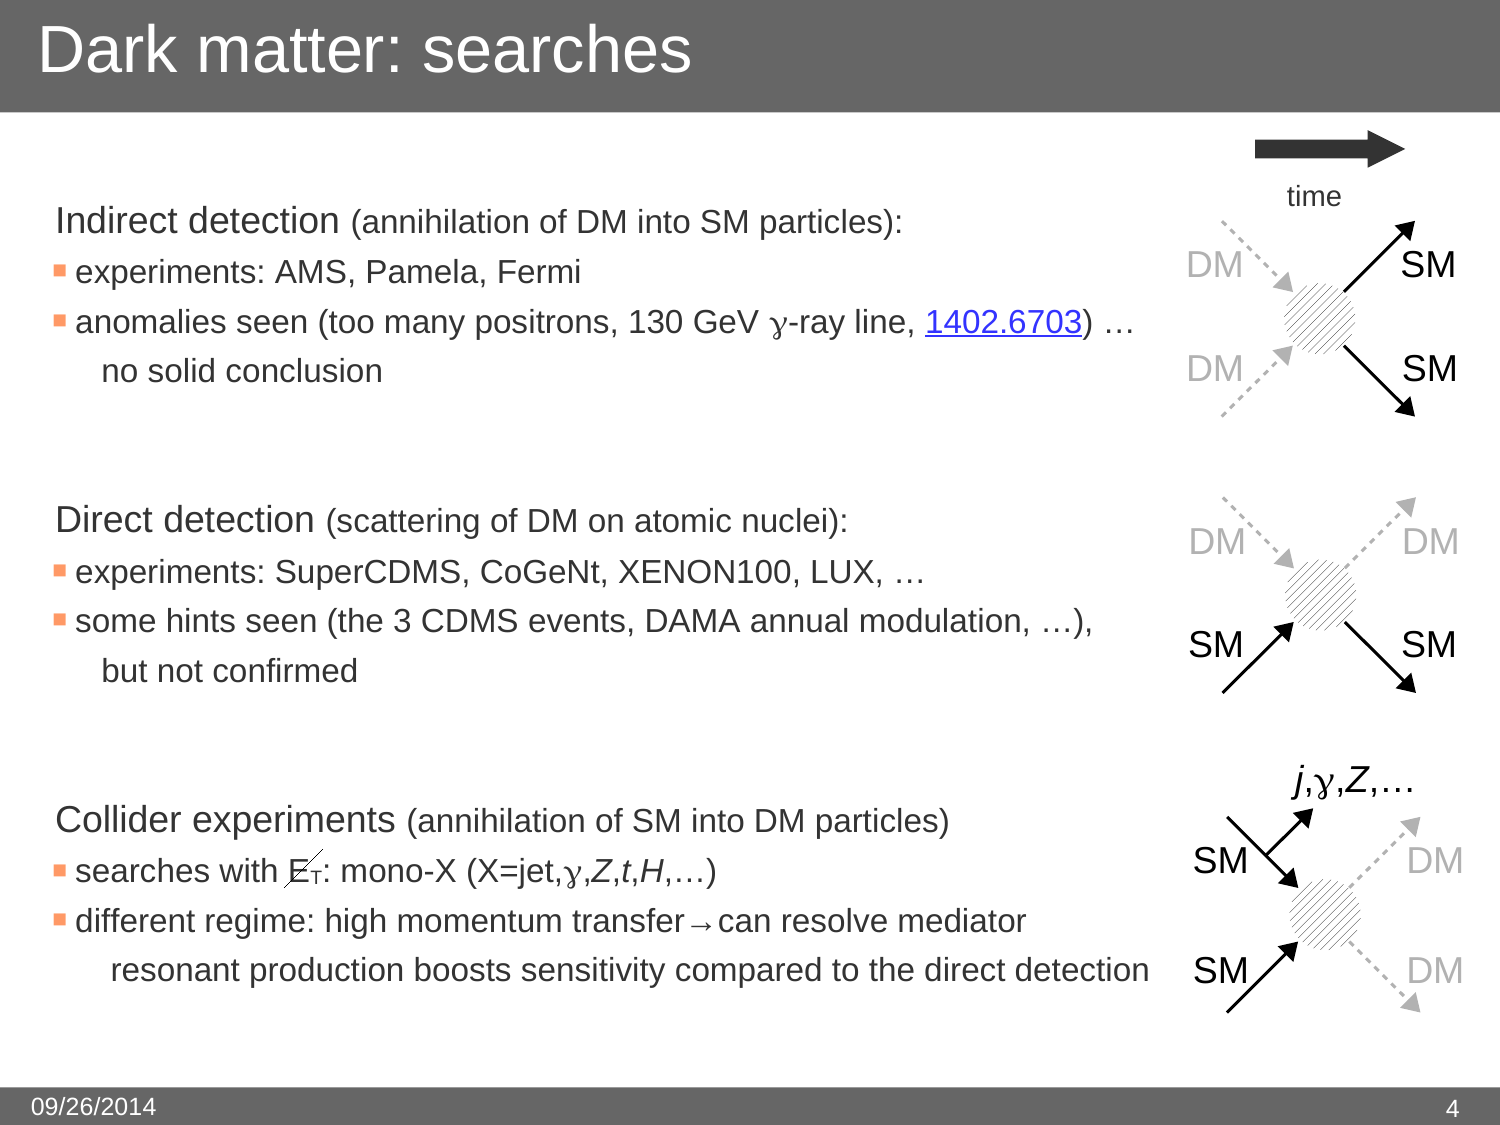

# Dark matter: searches
Indirect detection (annihilation of DM into SM particles):
 experiments: AMS, Pamela, Fermi
 anomalies seen (too many positrons, 130 GeV g-ray line, 1402.6703) …
 no solid conclusion
Direct detection (scattering of DM on atomic nuclei):
 experiments: SuperCDMS, CoGeNt, XENON100, LUX, …
 some hints seen (the 3 CDMS events, DAMA annual modulation, …),
 but not confirmed
Collider experiments (annihilation of SM into DM particles)
 searches with ET: mono-X (X=jet,g,Z,t,H,…)
 different regime: high momentum transfer→can resolve mediator
 resonant production boosts sensitivity compared to the direct detection
time
DM
SM
SM
DM
DM
DM
SM
SM
j,g,Z,…
SM
DM
SM
DM